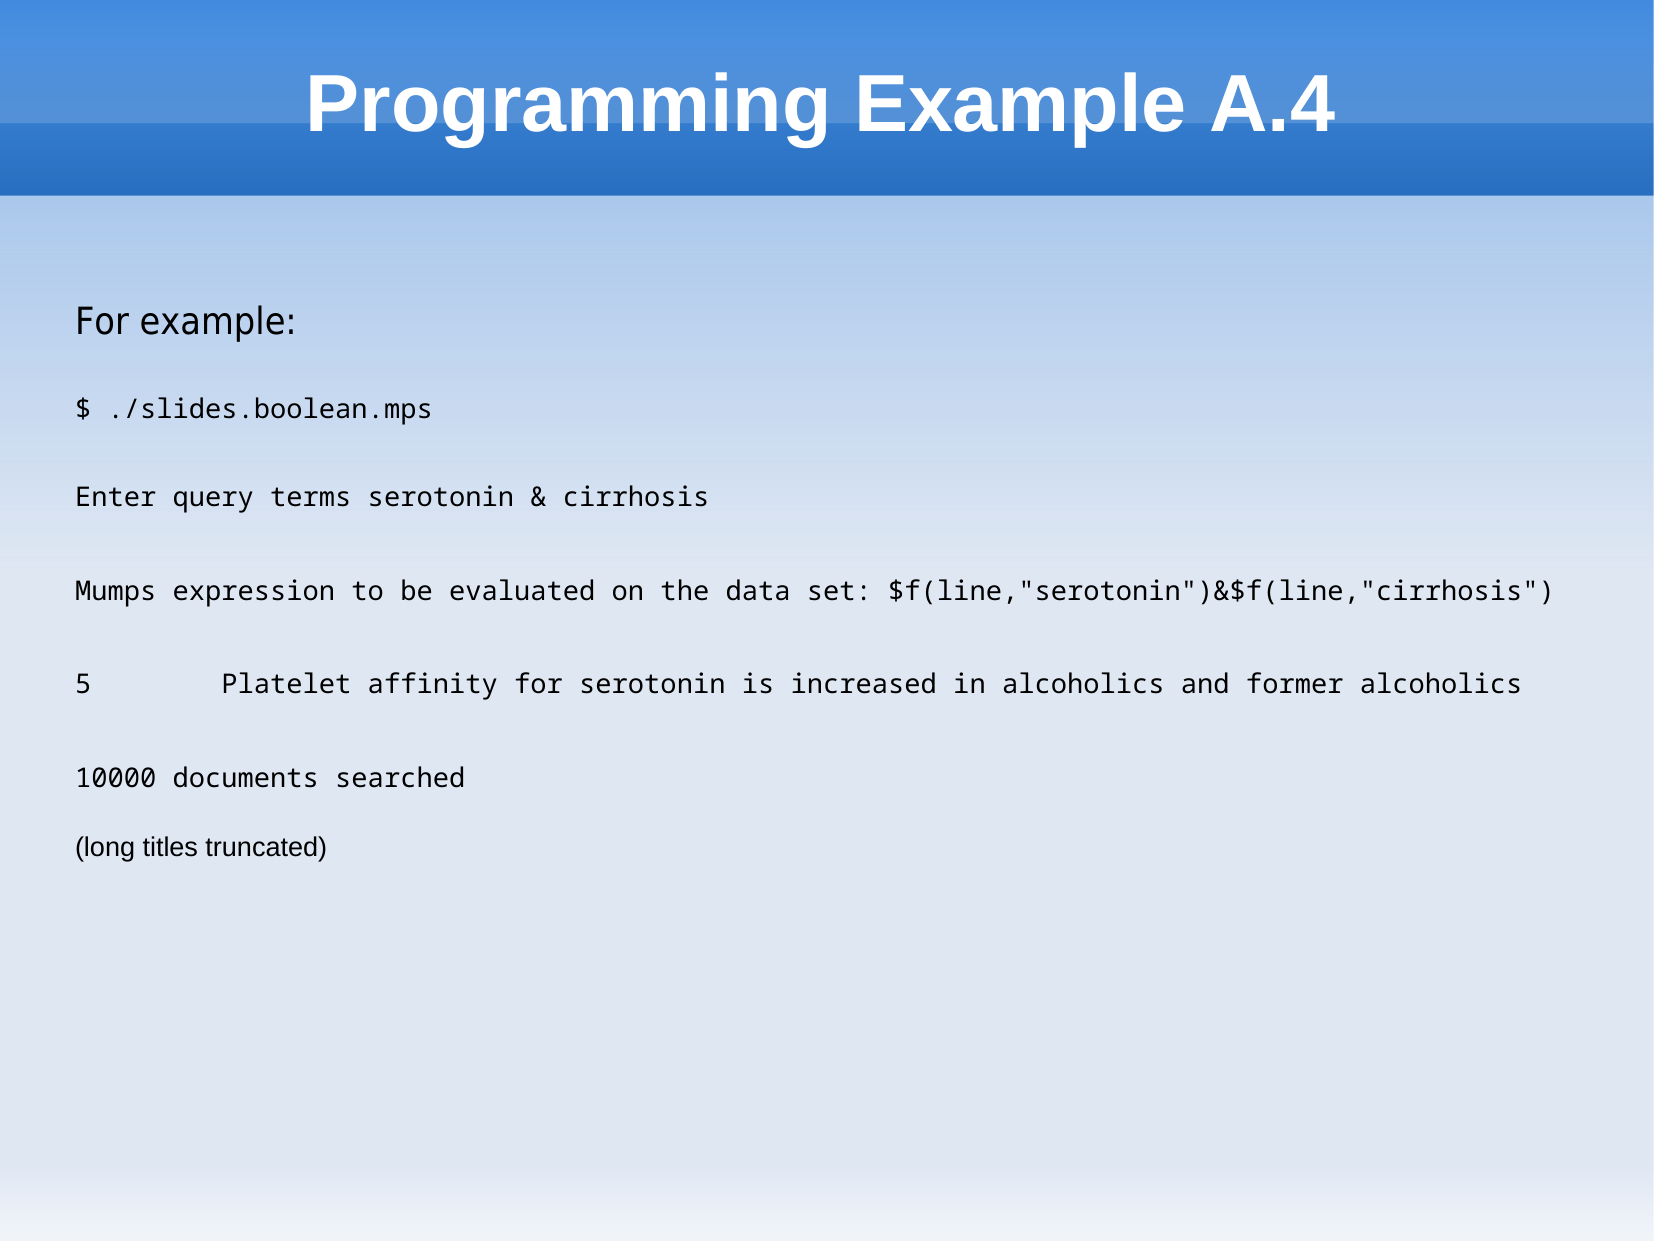

# Programming Example A.4
For example:
$ ./slides.boolean.mps
Enter query terms serotonin & cirrhosis
Mumps expression to be evaluated on the data set: $f(line,"serotonin")&$f(line,"cirrhosis")
5 Platelet affinity for serotonin is increased in alcoholics and former alcoholics
10000 documents searched
(long titles truncated)